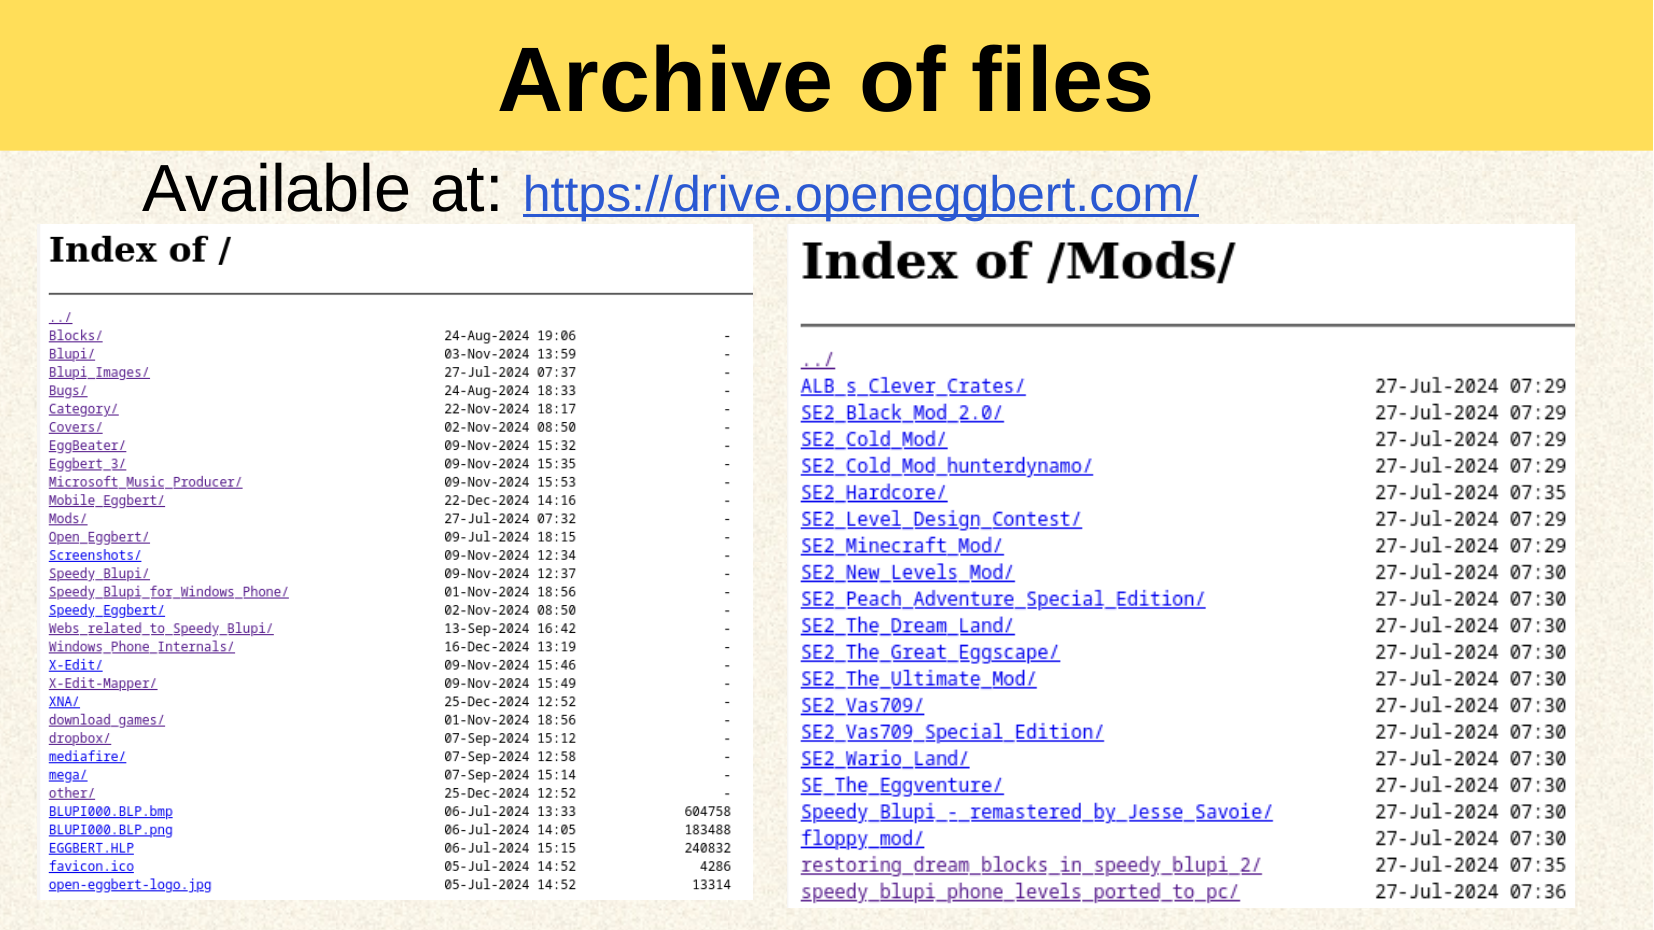

# Archive of files
Available at: https://drive.openeggbert.com/
12